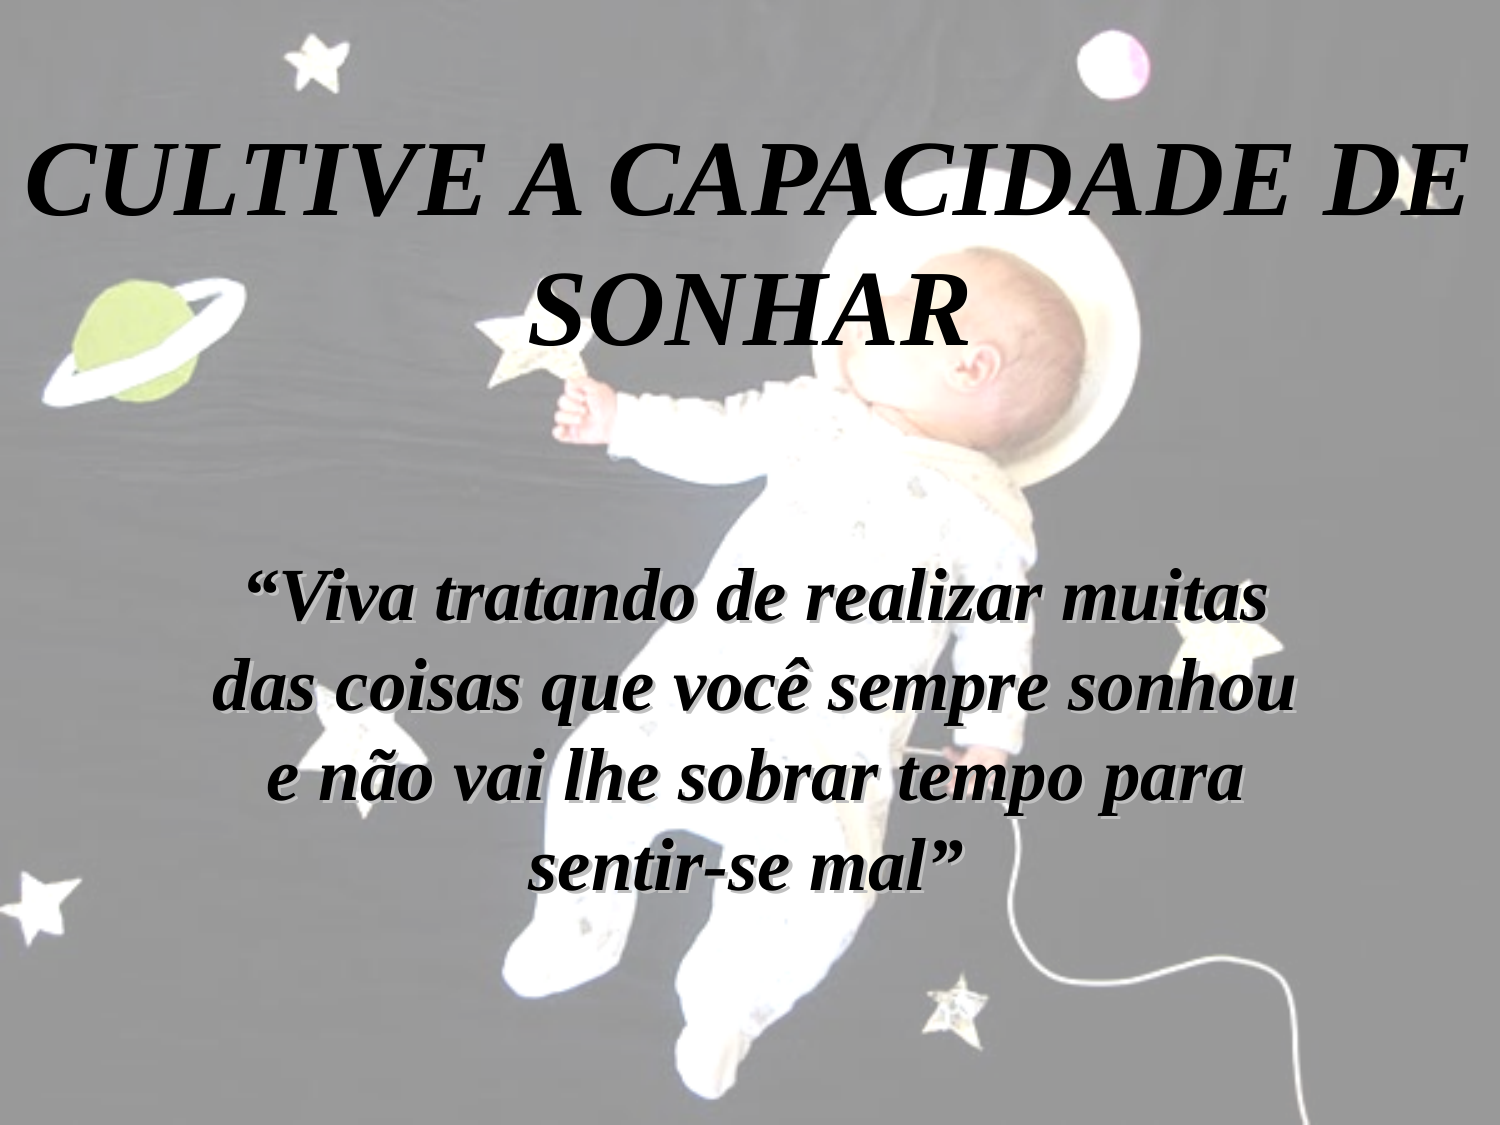

CULTIVE A CAPACIDADE DE SONHAR
“Viva tratando de realizar muitas das coisas que você sempre sonhou e não vai lhe sobrar tempo para sentir-se mal”